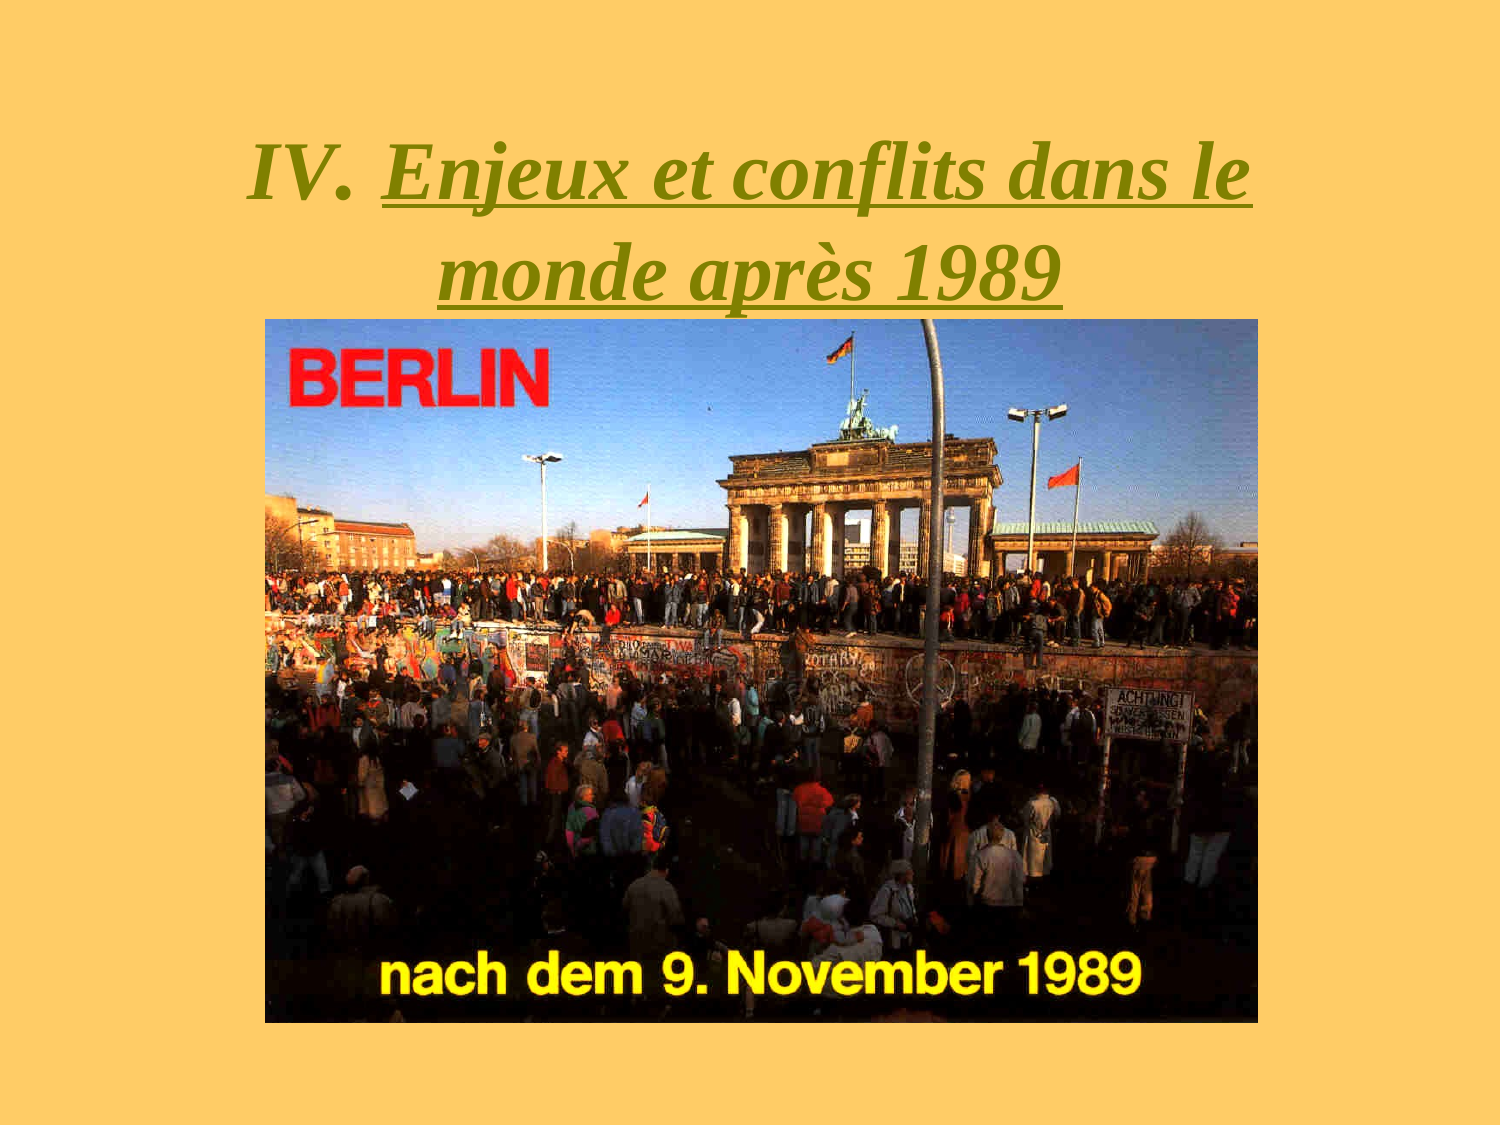

# IV. Enjeux et conflits dans le monde après 1989